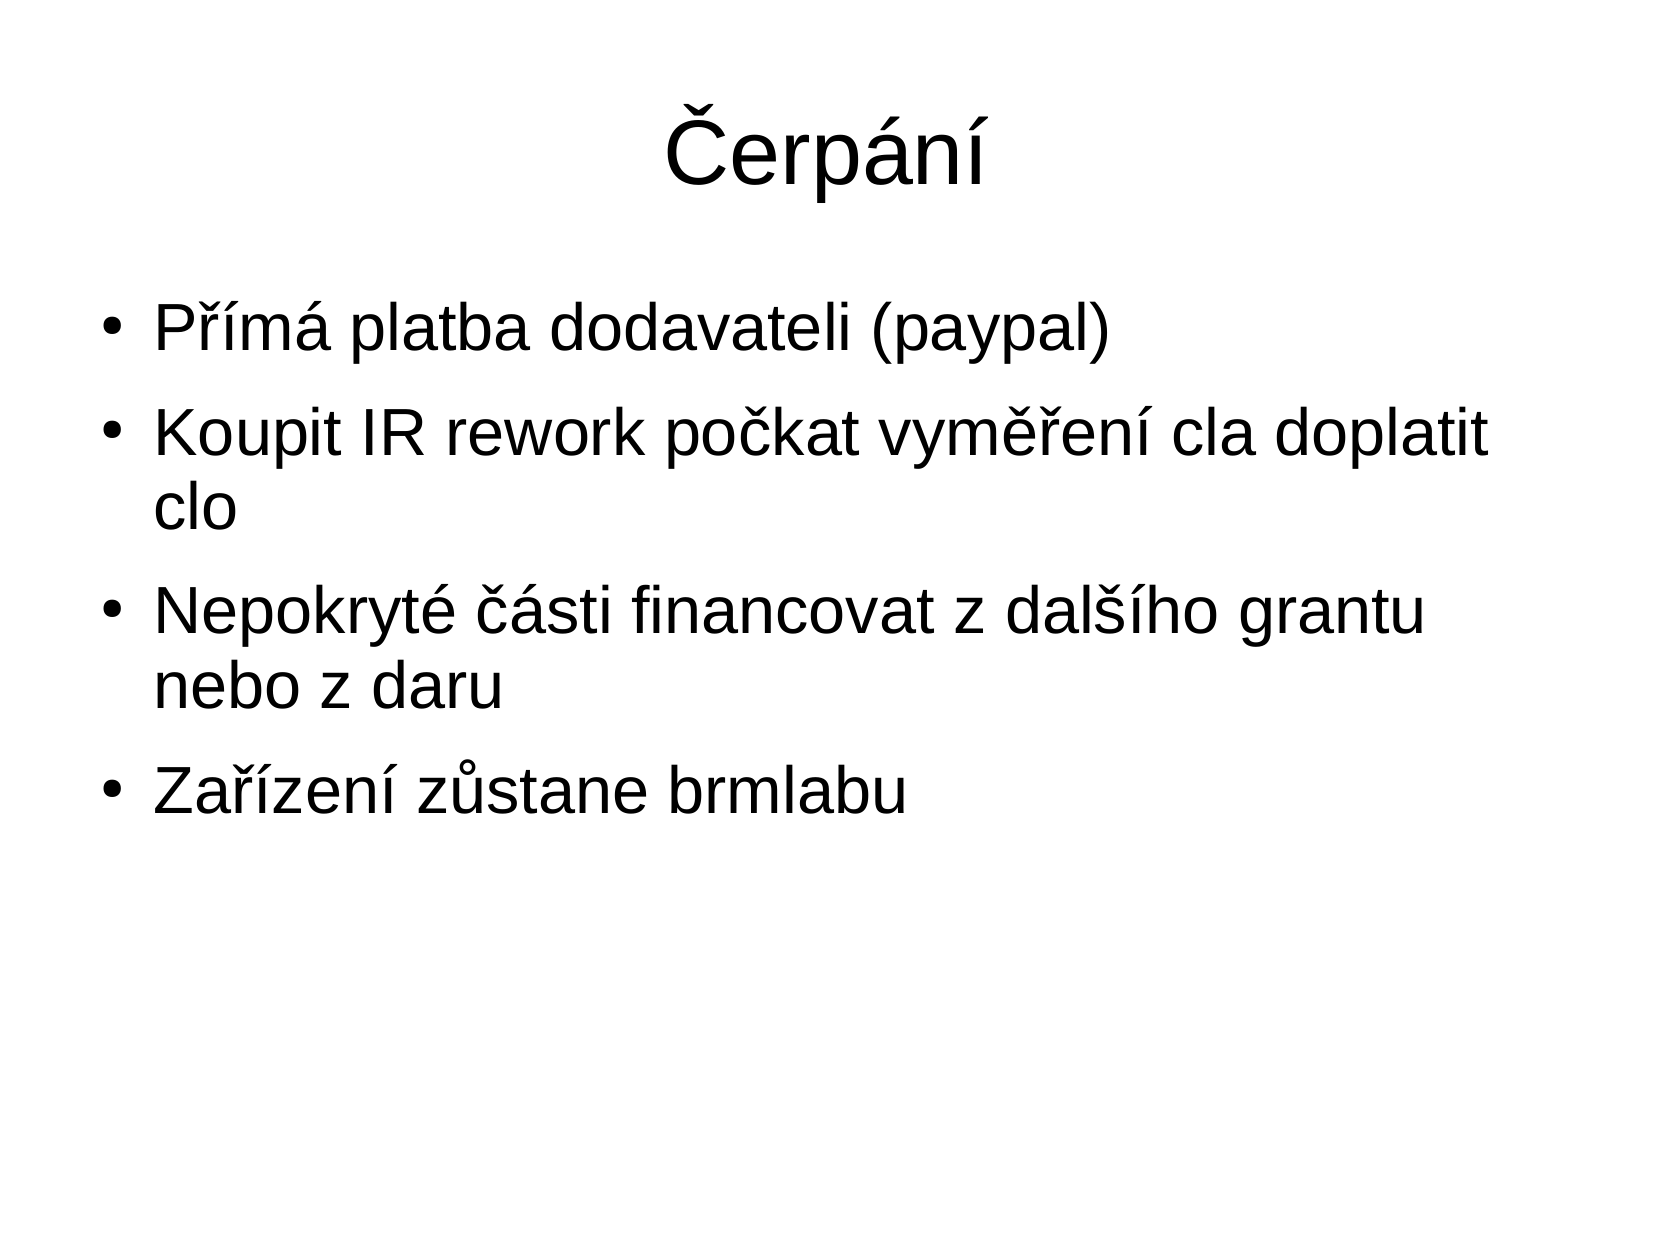

# Čerpání
Přímá platba dodavateli (paypal)
Koupit IR rework počkat vyměření cla doplatit clo
Nepokryté části financovat z dalšího grantu nebo z daru
Zařízení zůstane brmlabu